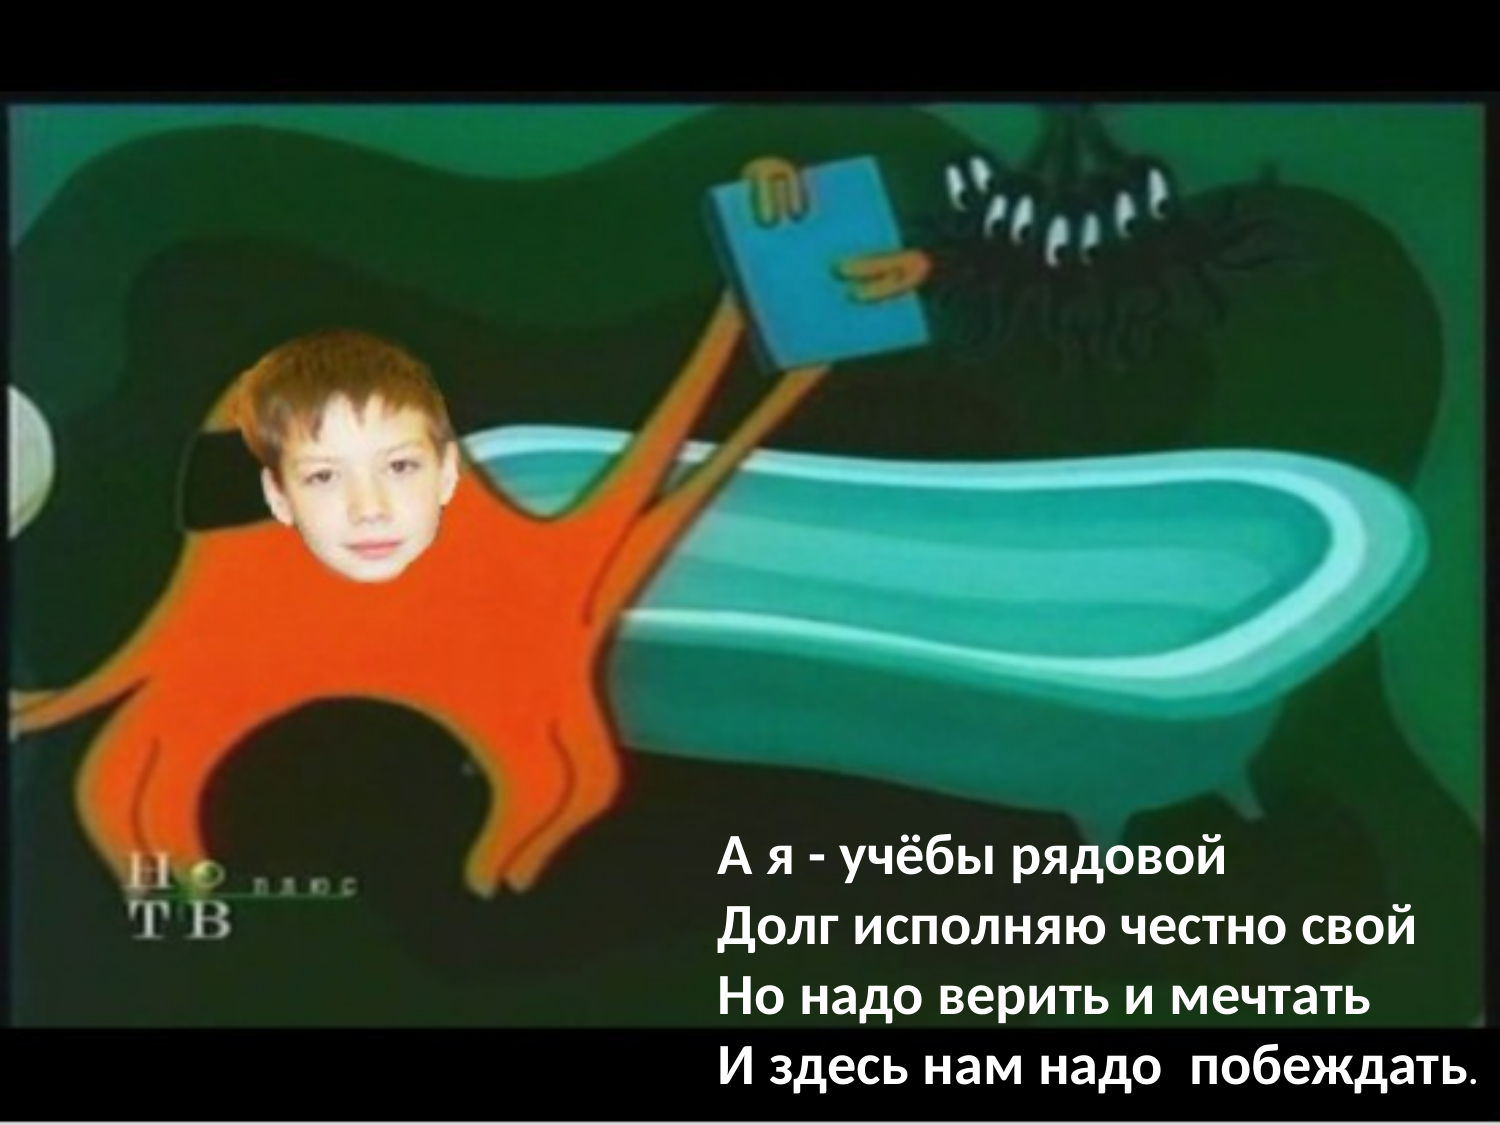

#
А я - учёбы рядовой
Долг исполняю честно свой
Но надо верить и мечтать
И здесь нам надо побеждать.